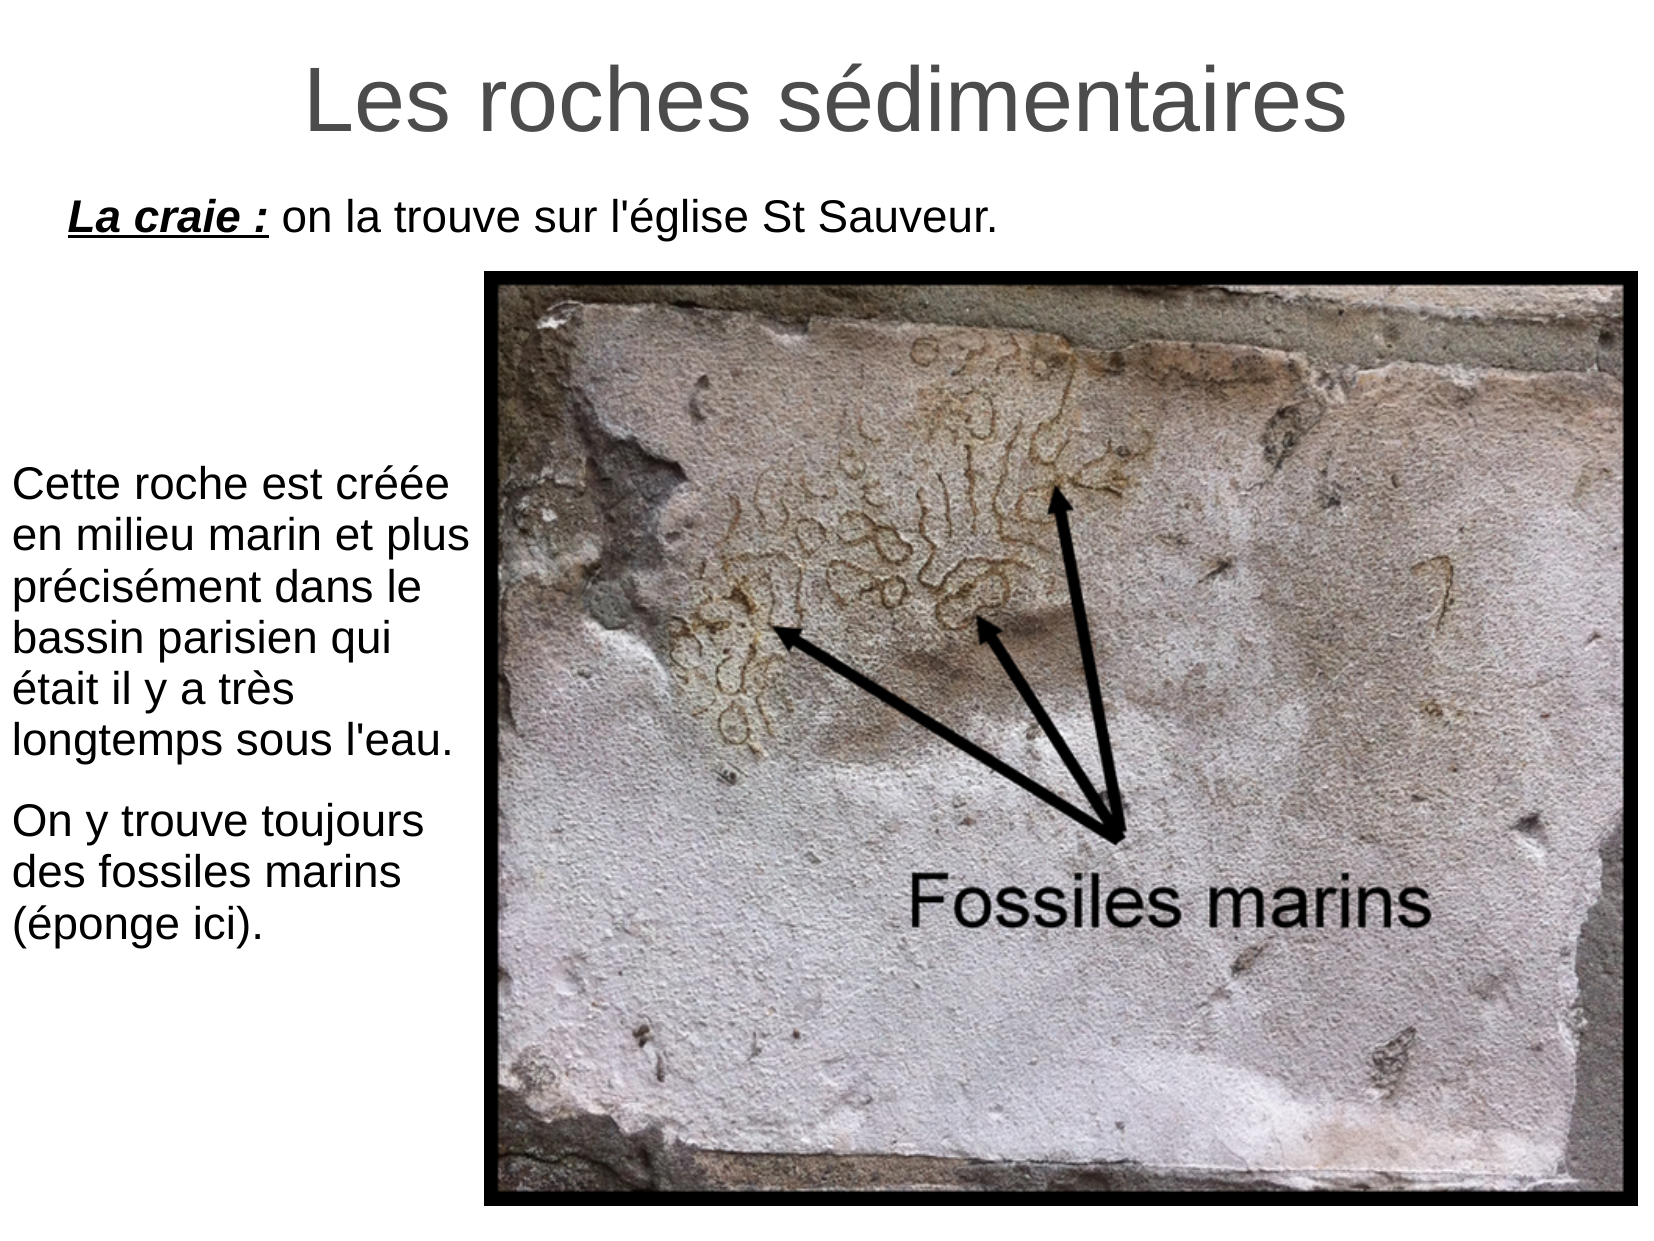

# Les roches sédimentaires
La craie : on la trouve sur l'église St Sauveur.
Cette roche est créée en milieu marin et plus précisément dans le bassin parisien qui était il y a très longtemps sous l'eau.
On y trouve toujours des fossiles marins (éponge ici).